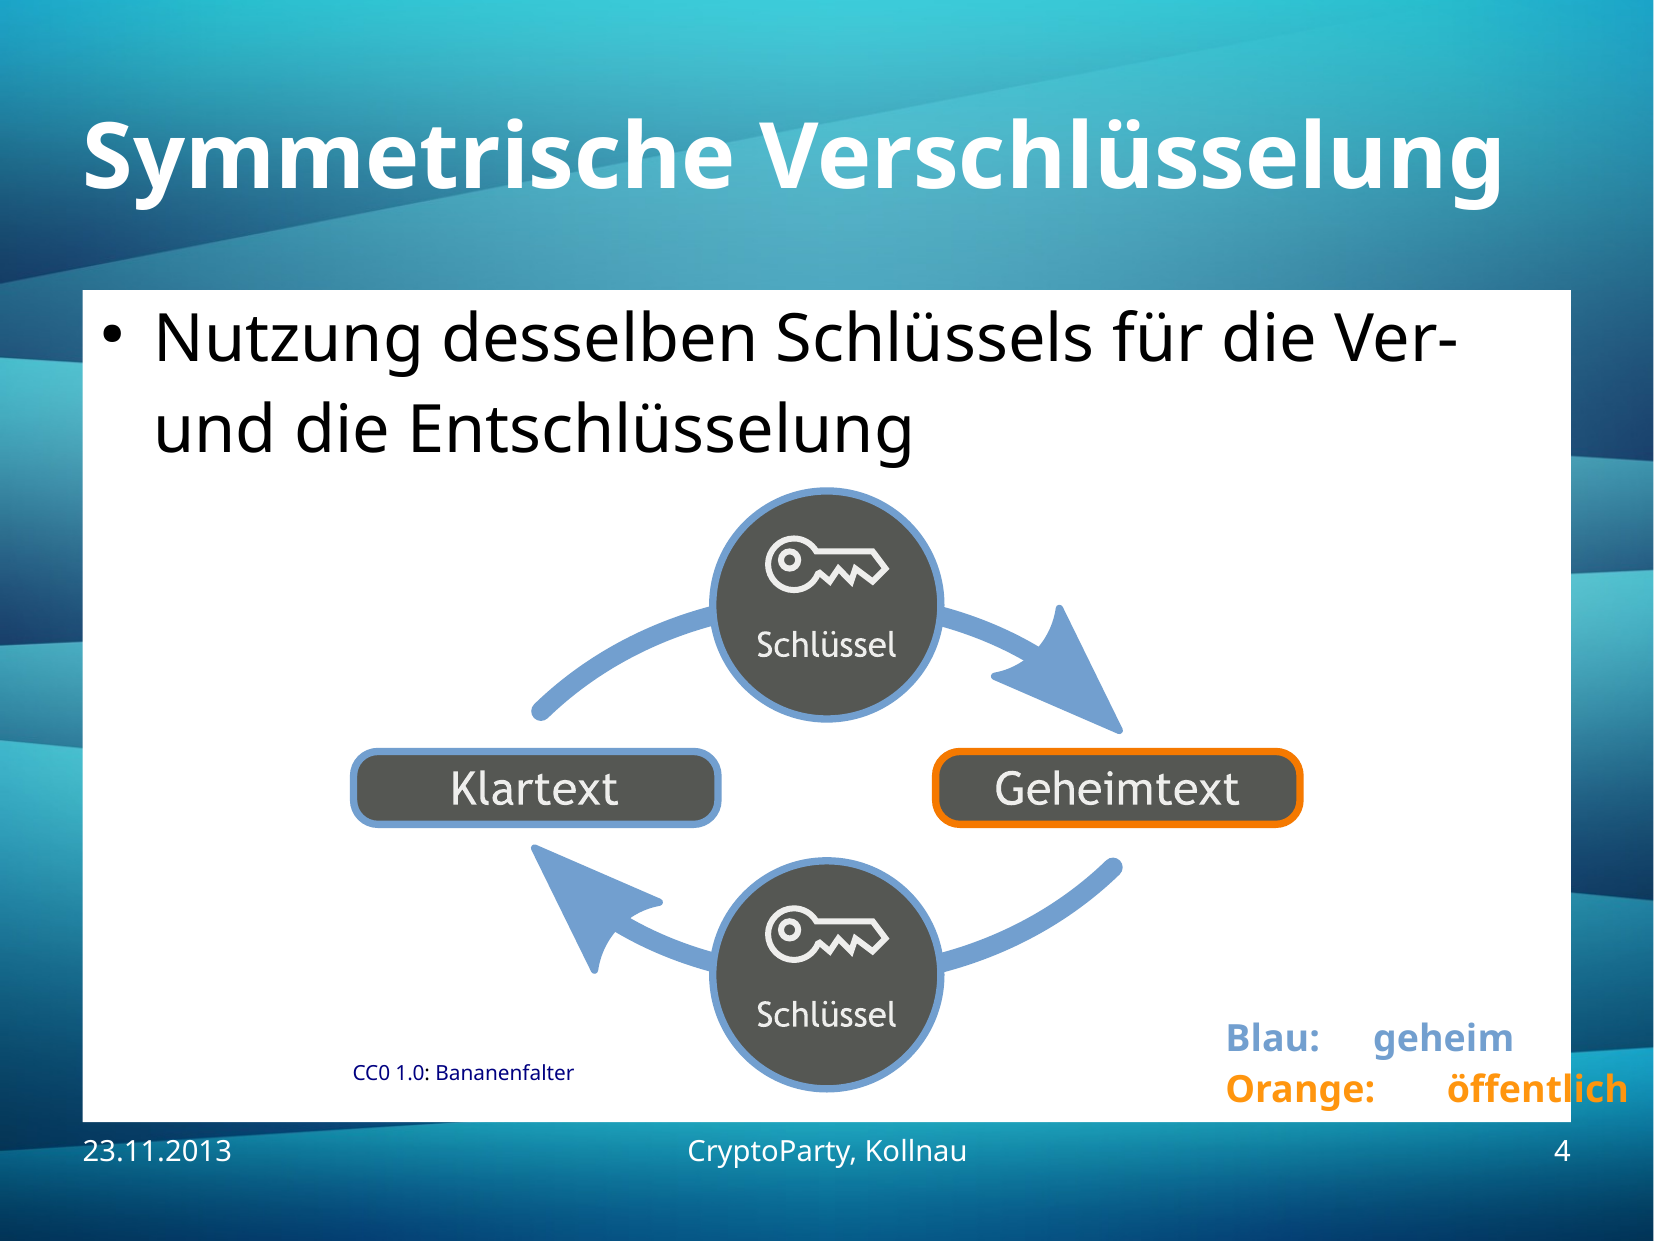

# Symmetrische Verschlüsselung
Nutzung desselben Schlüssels für die Ver- und die Entschlüsselung
Blau:	geheim
Orange:	öffentlich
CC0 1.0: Bananenfalter
23.11.2013
CryptoParty, Kollnau
4